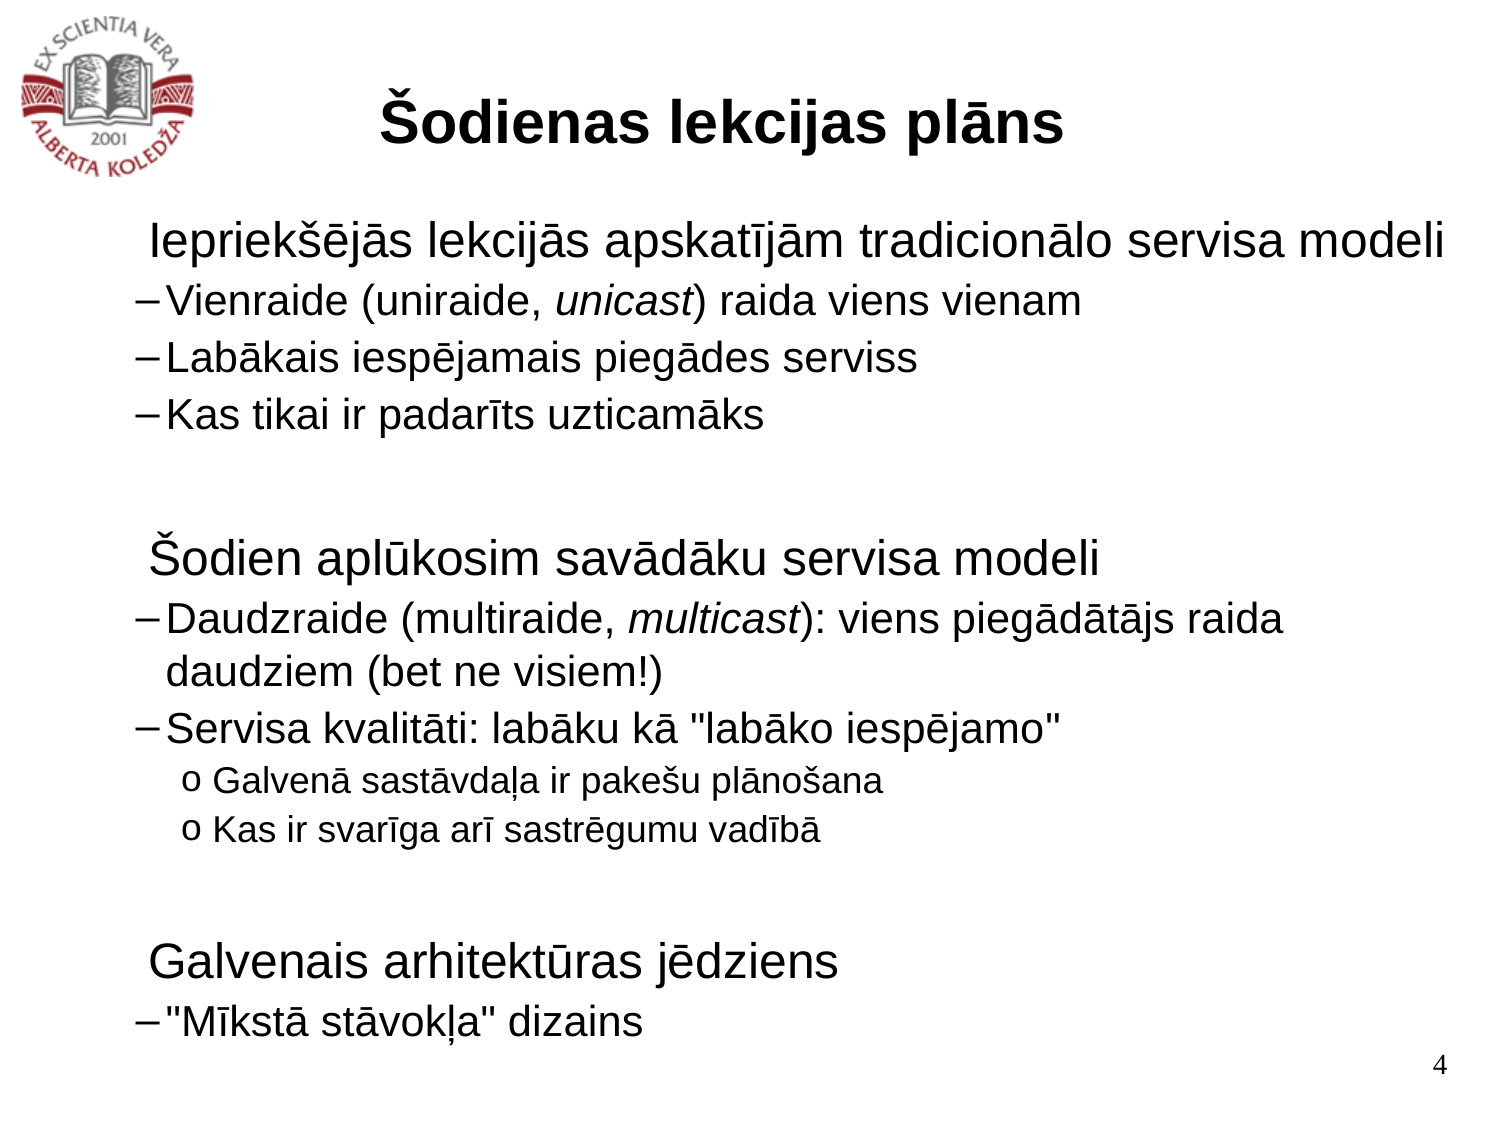

# Šodienas lekcijas plāns
Iepriekšējās lekcijās apskatījām tradicionālo servisa modeli
Vienraide (uniraide, unicast) raida viens vienam
Labākais iespējamais piegādes serviss
Kas tikai ir padarīts uzticamāks
Šodien aplūkosim savādāku servisa modeli
Daudzraide (multiraide, multicast): viens piegādātājs raida daudziem (bet ne visiem!)
Servisa kvalitāti: labāku kā "labāko iespējamo"
Galvenā sastāvdaļa ir pakešu plānošana
Kas ir svarīga arī sastrēgumu vadībā
Galvenais arhitektūras jēdziens
"Mīkstā stāvokļa" dizains
4